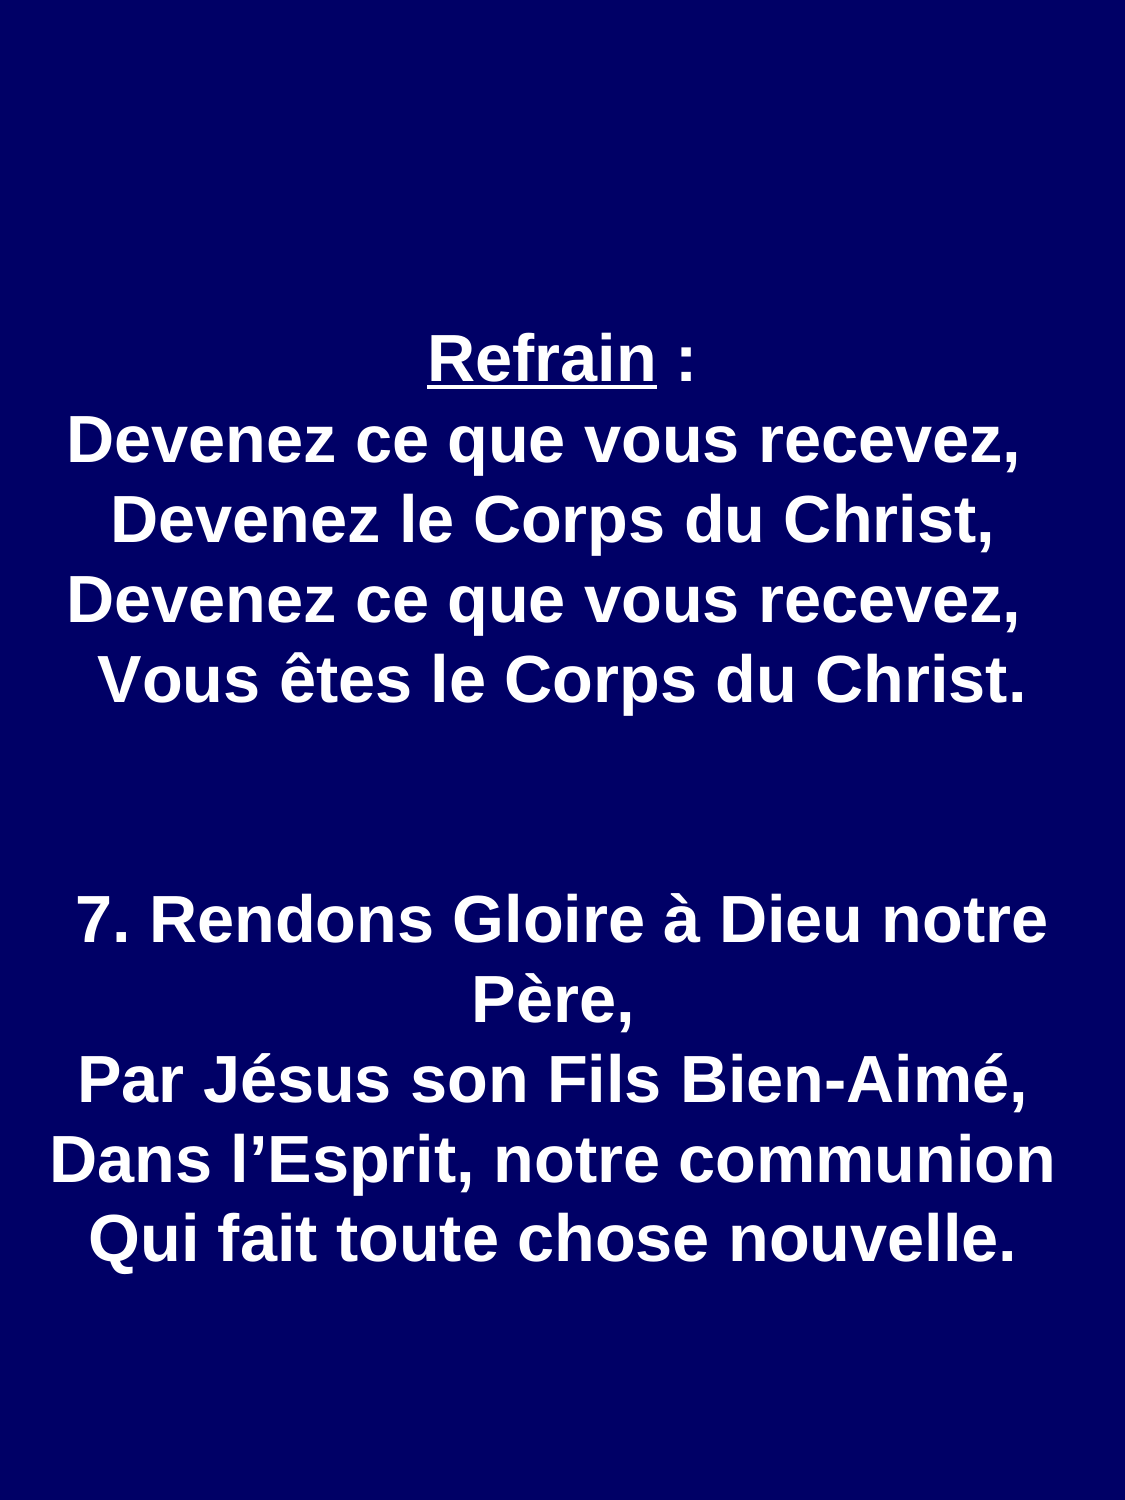

Refrain :
Devenez ce que vous recevez, 
Devenez le Corps du Christ,
Devenez ce que vous recevez, 
Vous êtes le Corps du Christ.
7. Rendons Gloire à Dieu notre Père, 
Par Jésus son Fils Bien-Aimé, 
Dans l’Esprit, notre communion 
Qui fait toute chose nouvelle.